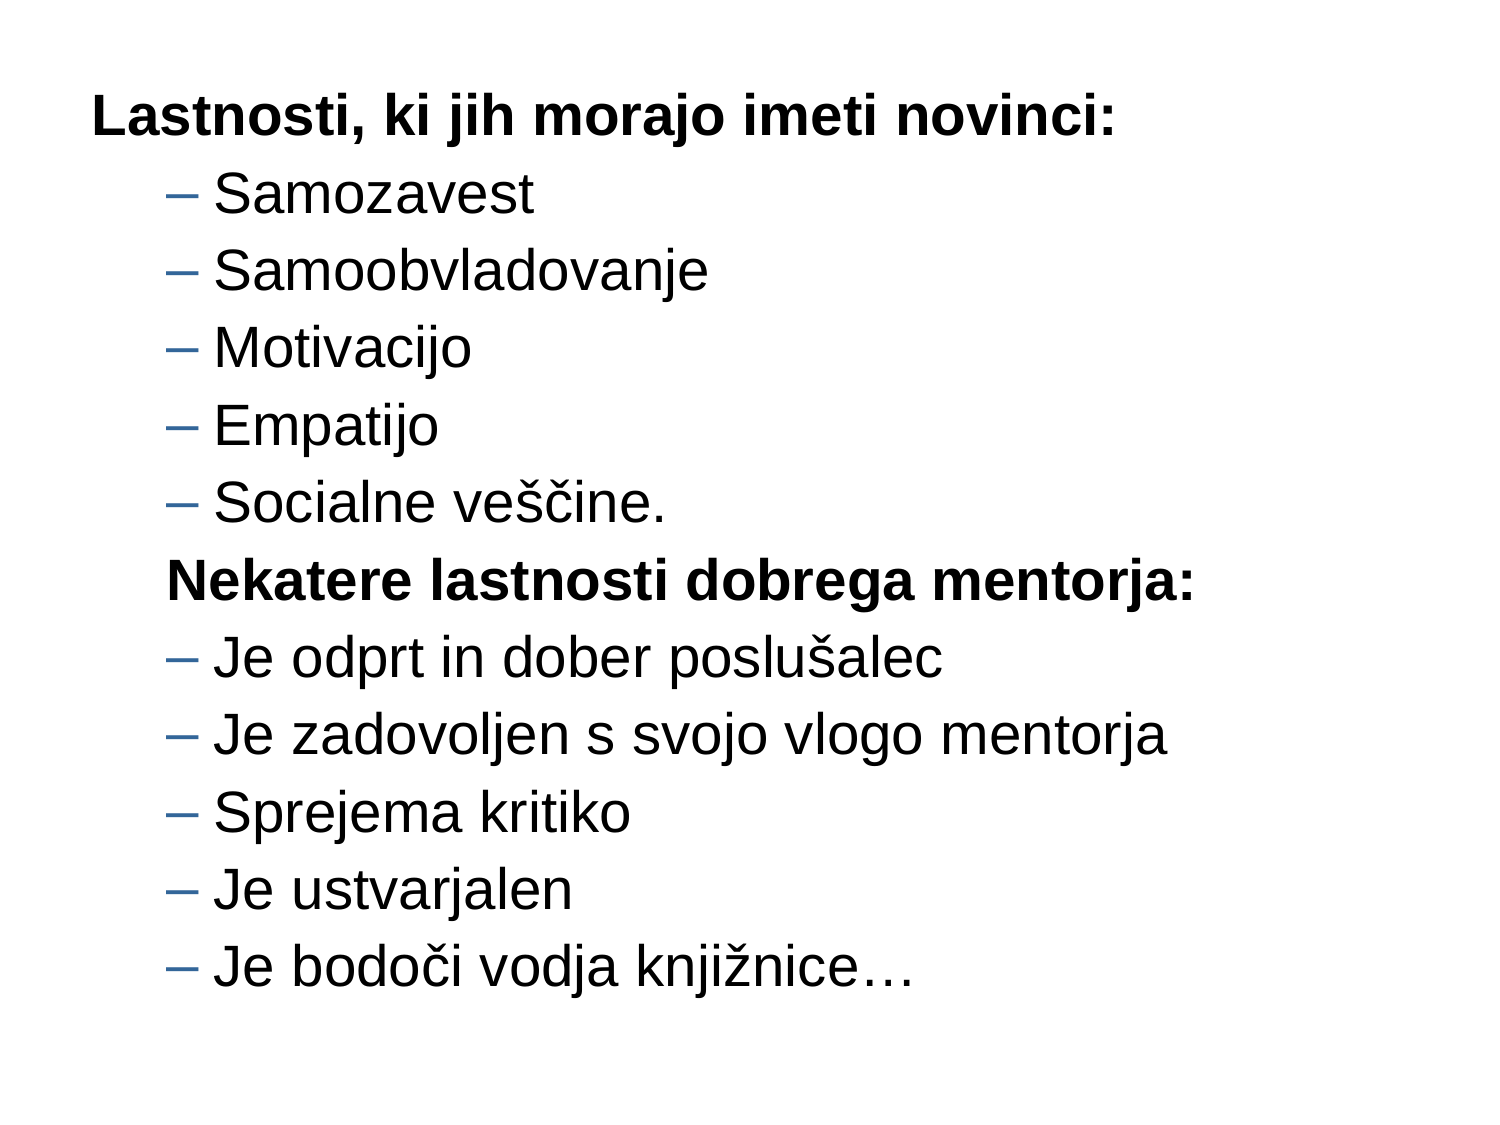

# Lastnosti, ki jih morajo imeti novinci:
Samozavest
Samoobvladovanje
Motivacijo
Empatijo
Socialne veščine.
Nekatere lastnosti dobrega mentorja:
Je odprt in dober poslušalec
Je zadovoljen s svojo vlogo mentorja
Sprejema kritiko
Je ustvarjalen
Je bodoči vodja knjižnice…